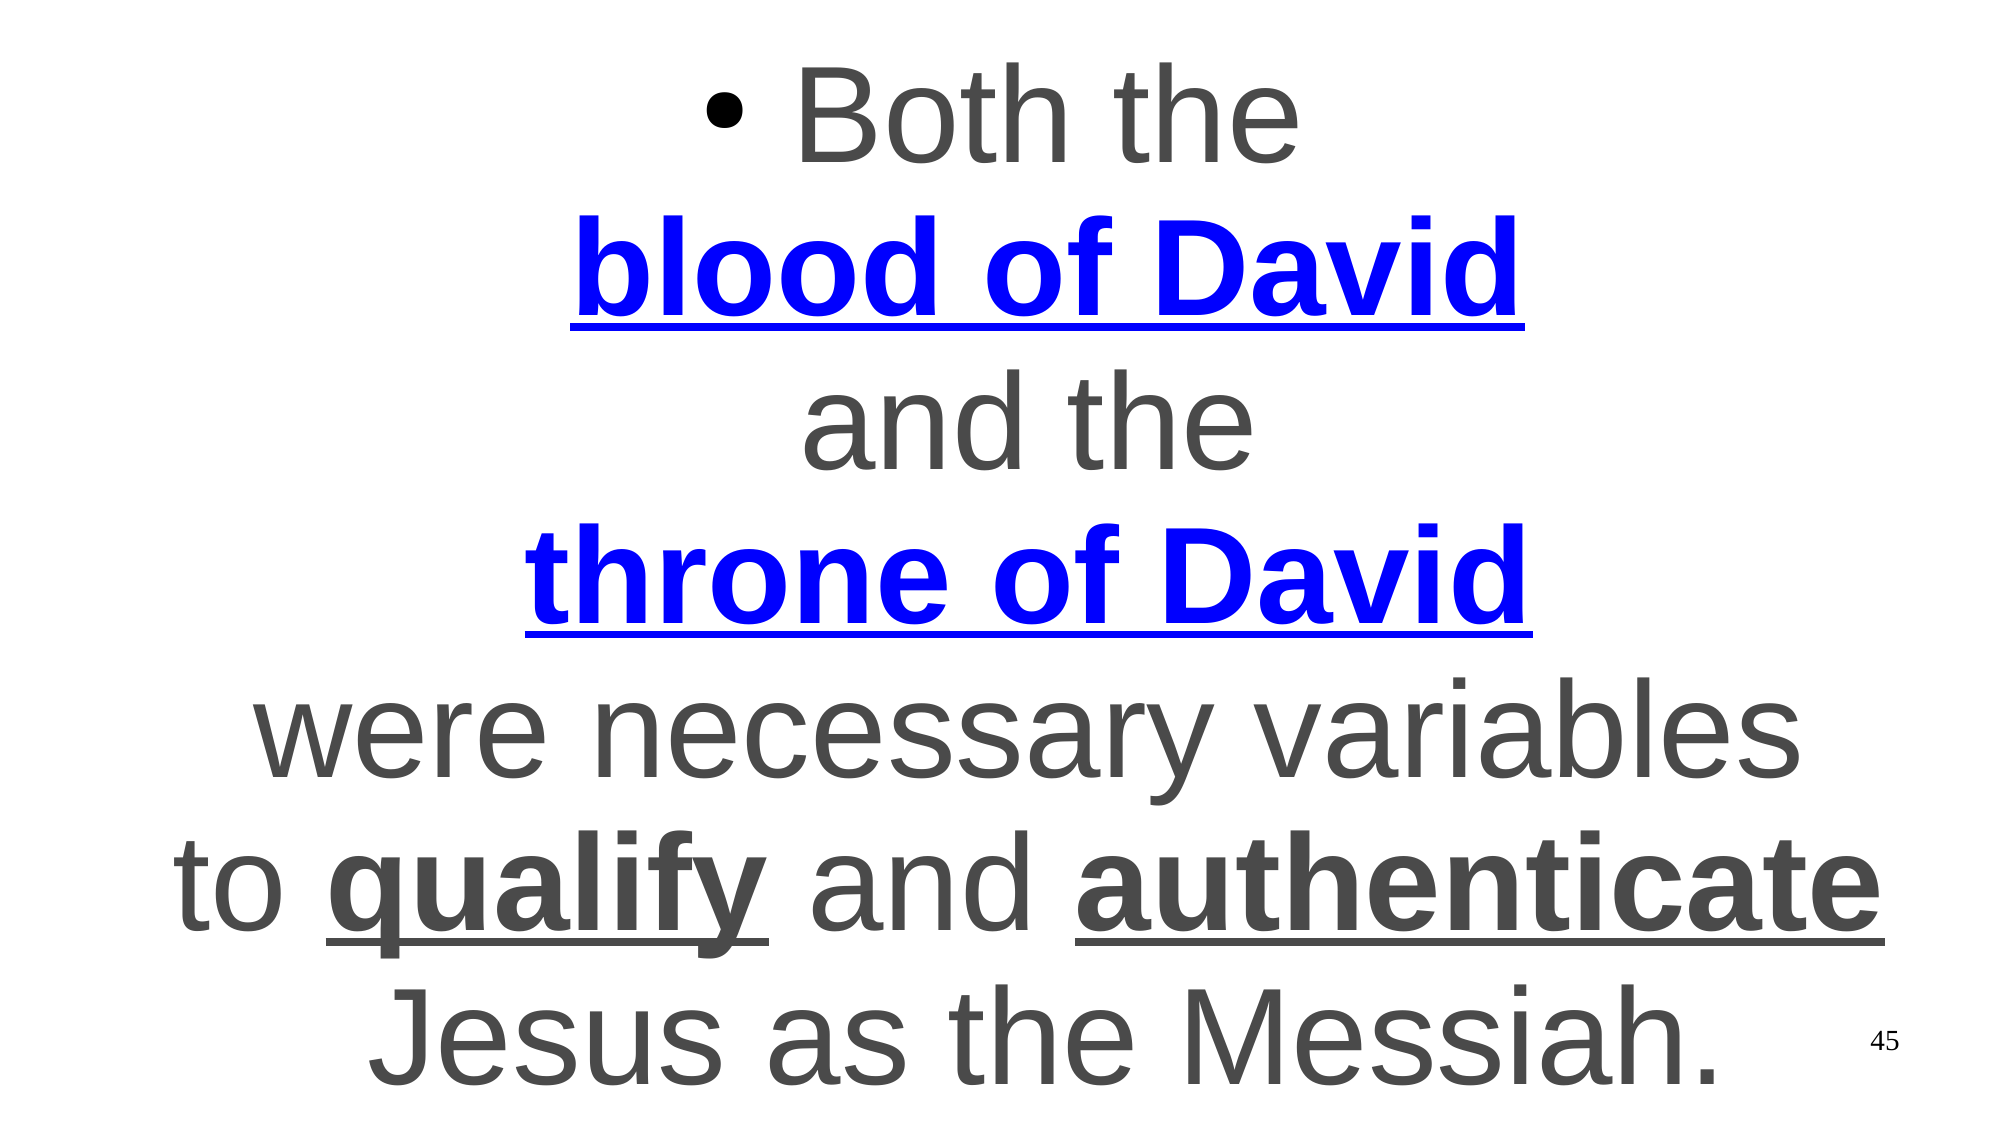

# Both the blood of David and the throne of David were necessary variables to qualify and authenticate Jesus as the Messiah.
45